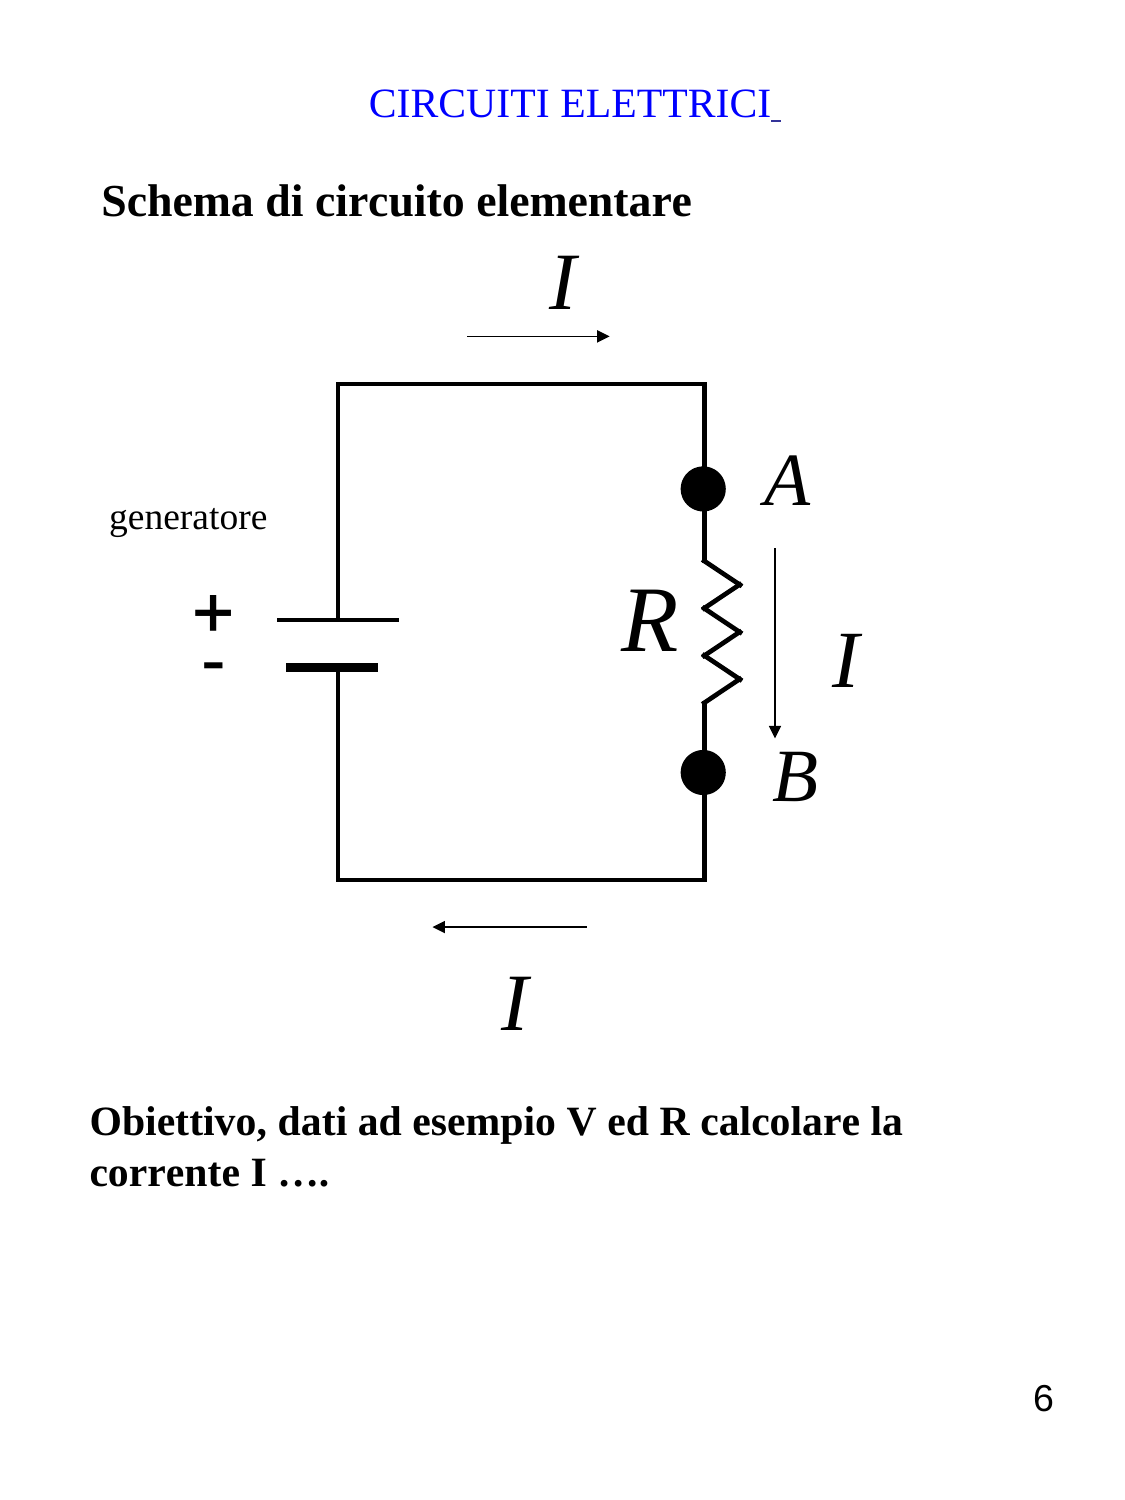

CIRCUITI ELETTRICI
Schema di circuito elementare
generatore
Obiettivo, dati ad esempio V ed R calcolare la
corrente I ….
P14 Correnti continue
6